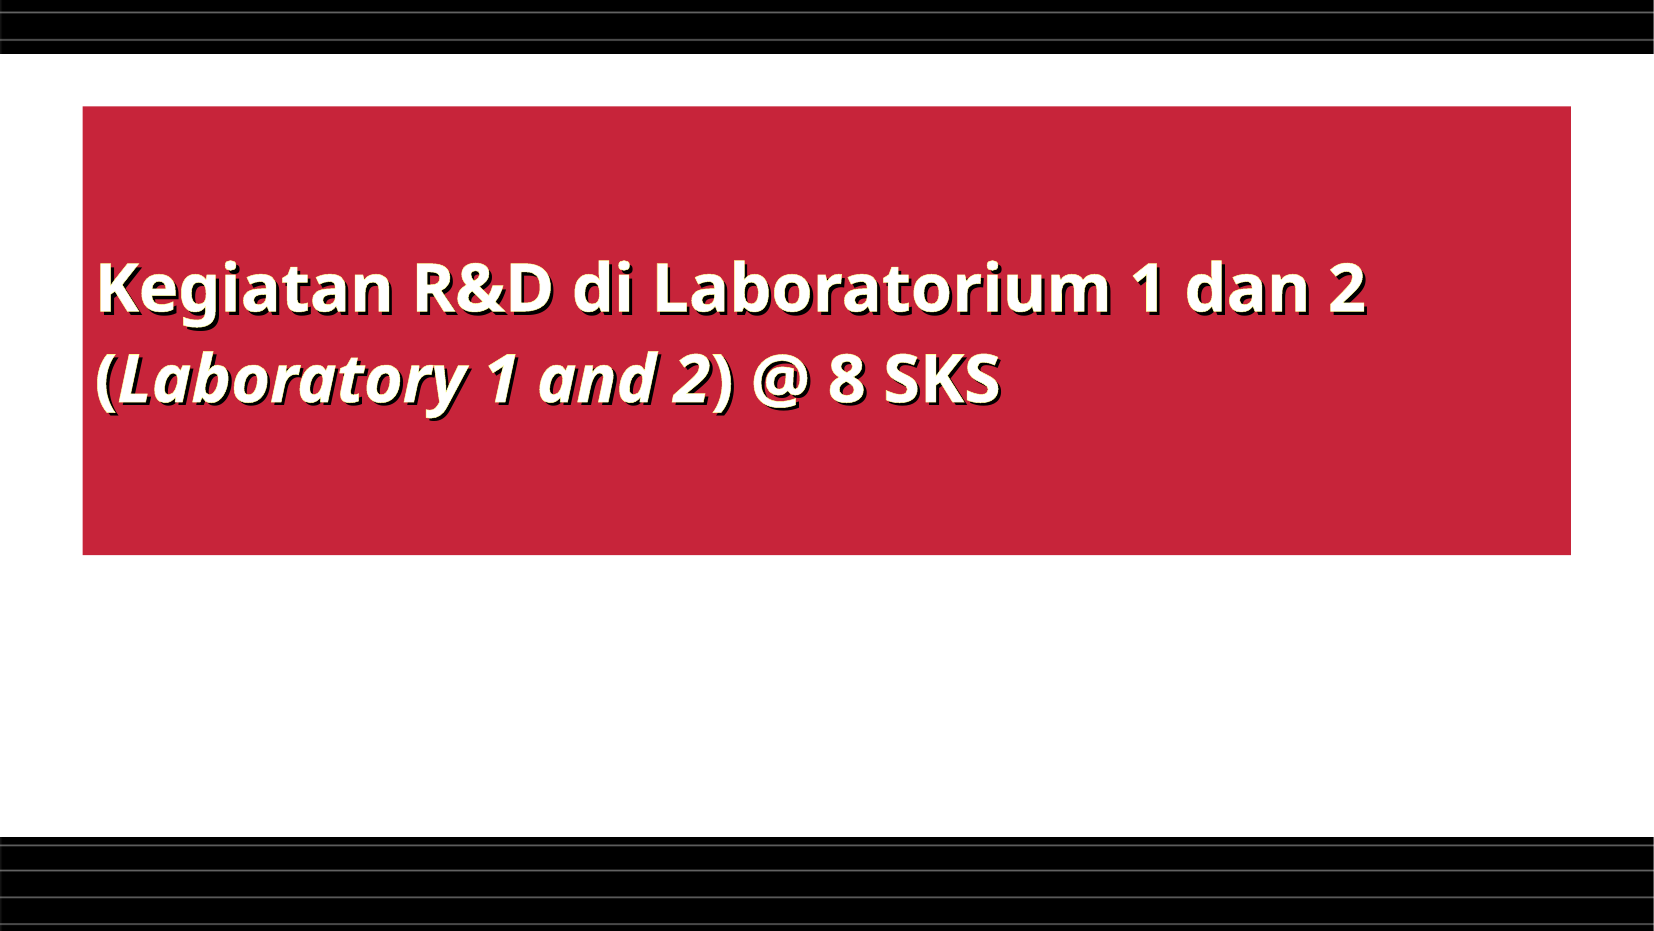

# Kegiatan R&D di Laboratorium 1 dan 2 (Laboratory 1 and 2) @ 8 SKS